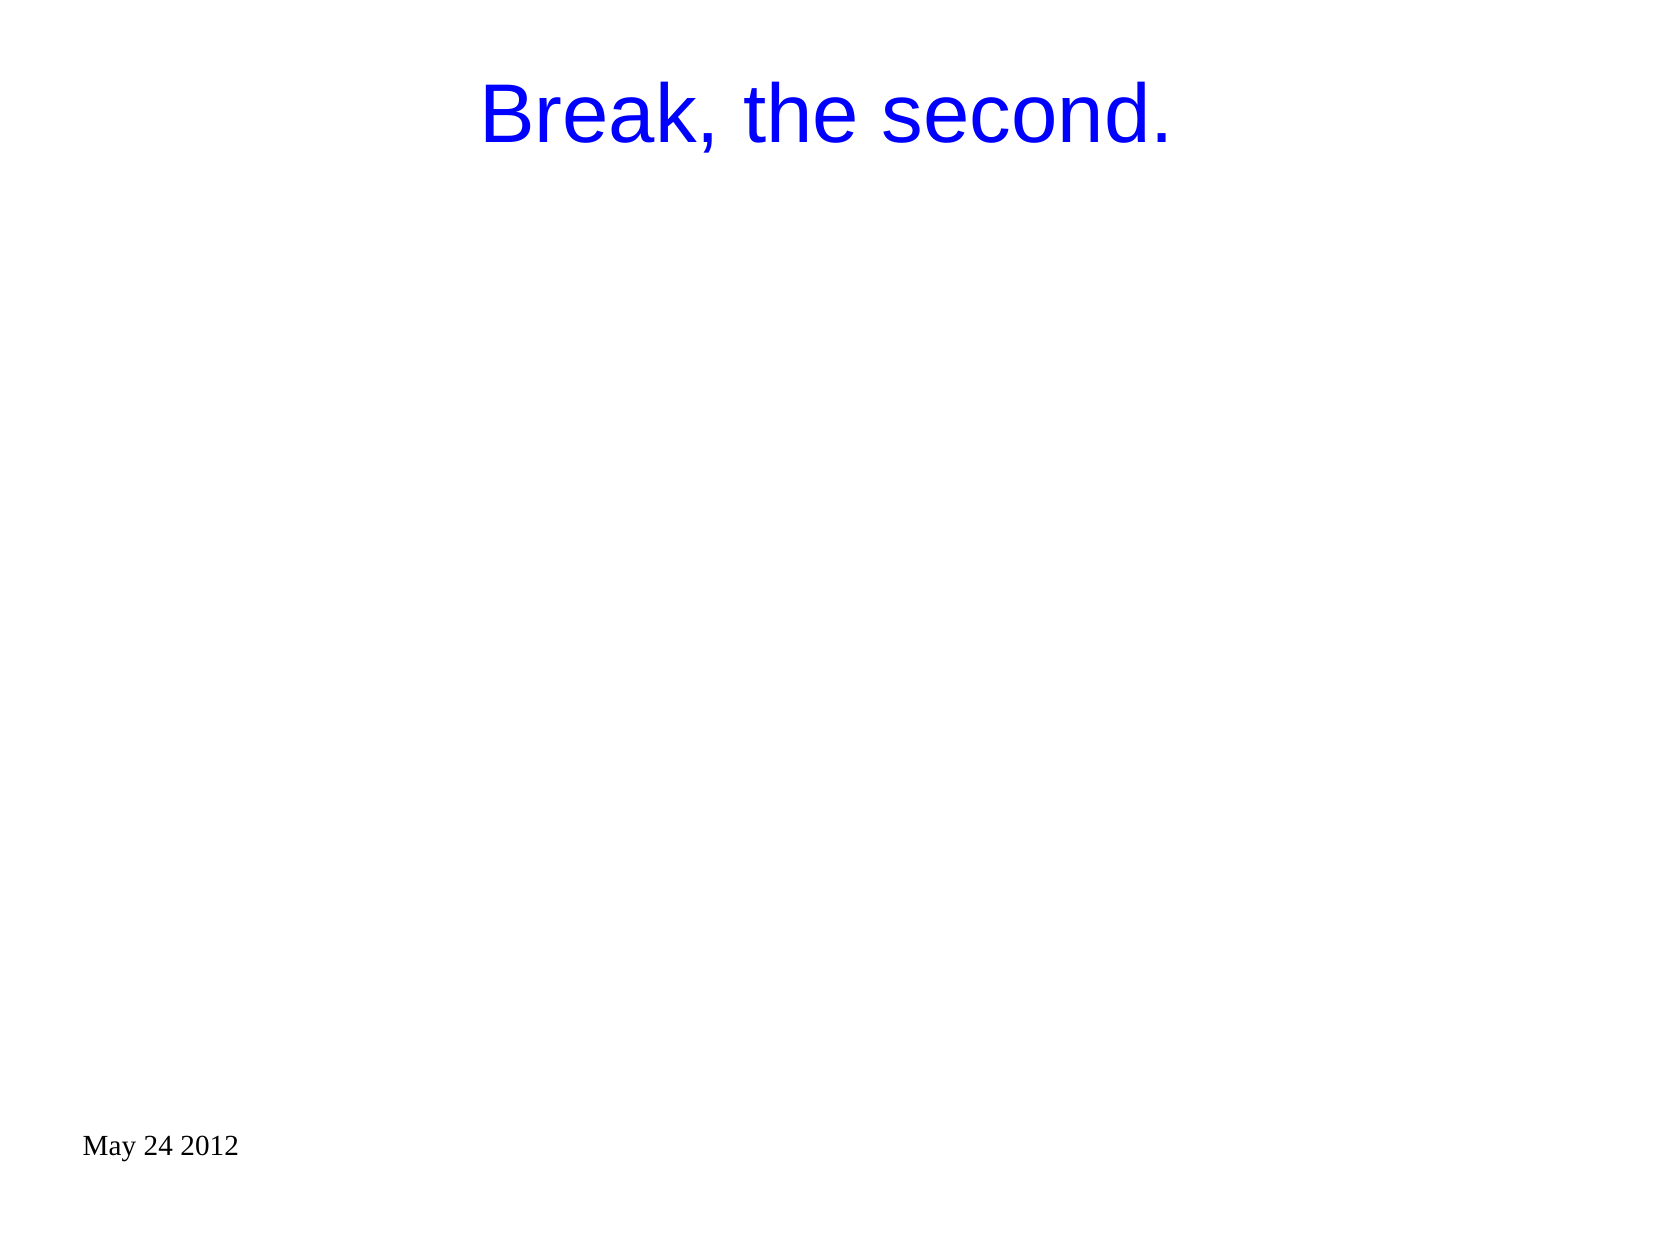

# Break, the second.
May 24 2012